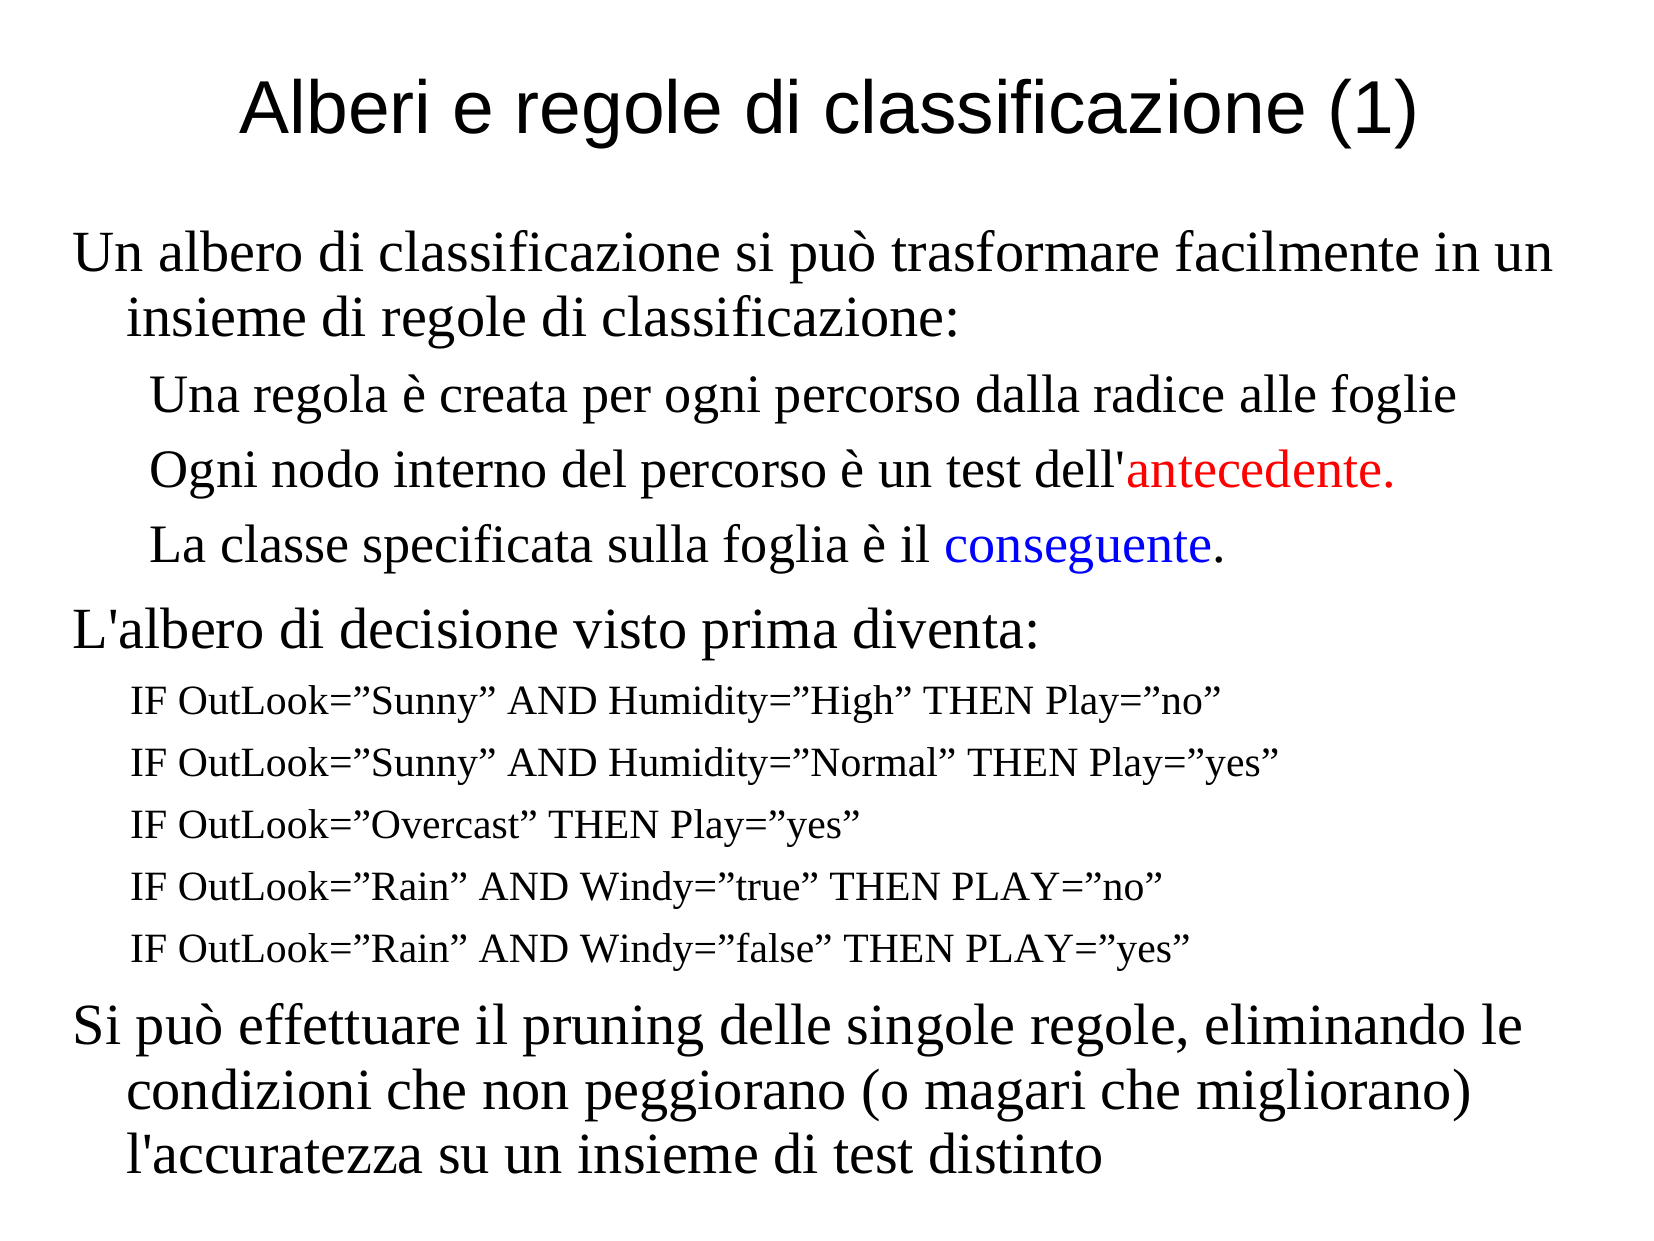

# Alberi e regole di classificazione (1)
Un albero di classificazione si può trasformare facilmente in un insieme di regole di classificazione:
Una regola è creata per ogni percorso dalla radice alle foglie
Ogni nodo interno del percorso è un test dell'antecedente.
La classe specificata sulla foglia è il conseguente.
L'albero di decisione visto prima diventa:
IF OutLook=”Sunny” AND Humidity=”High” THEN Play=”no”
IF OutLook=”Sunny” AND Humidity=”Normal” THEN Play=”yes”
IF OutLook=”Overcast” THEN Play=”yes”
IF OutLook=”Rain” AND Windy=”true” THEN PLAY=”no”
IF OutLook=”Rain” AND Windy=”false” THEN PLAY=”yes”
Si può effettuare il pruning delle singole regole, eliminando le condizioni che non peggiorano (o magari che migliorano) l'accuratezza su un insieme di test distinto